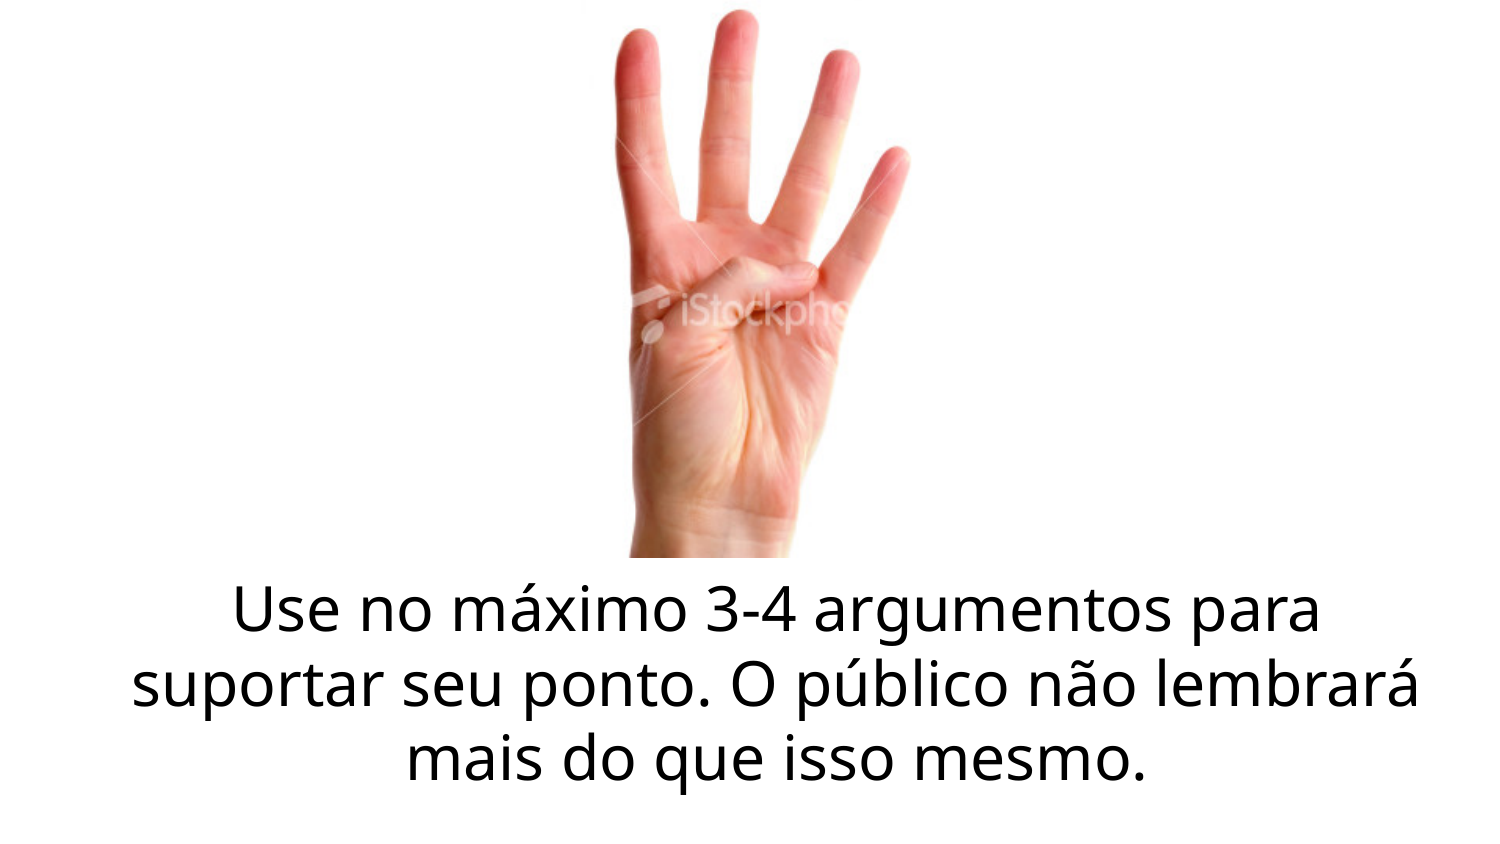

# Use no máximo 3-4 argumentos para suportar seu ponto. O público não lembrará mais do que isso mesmo.